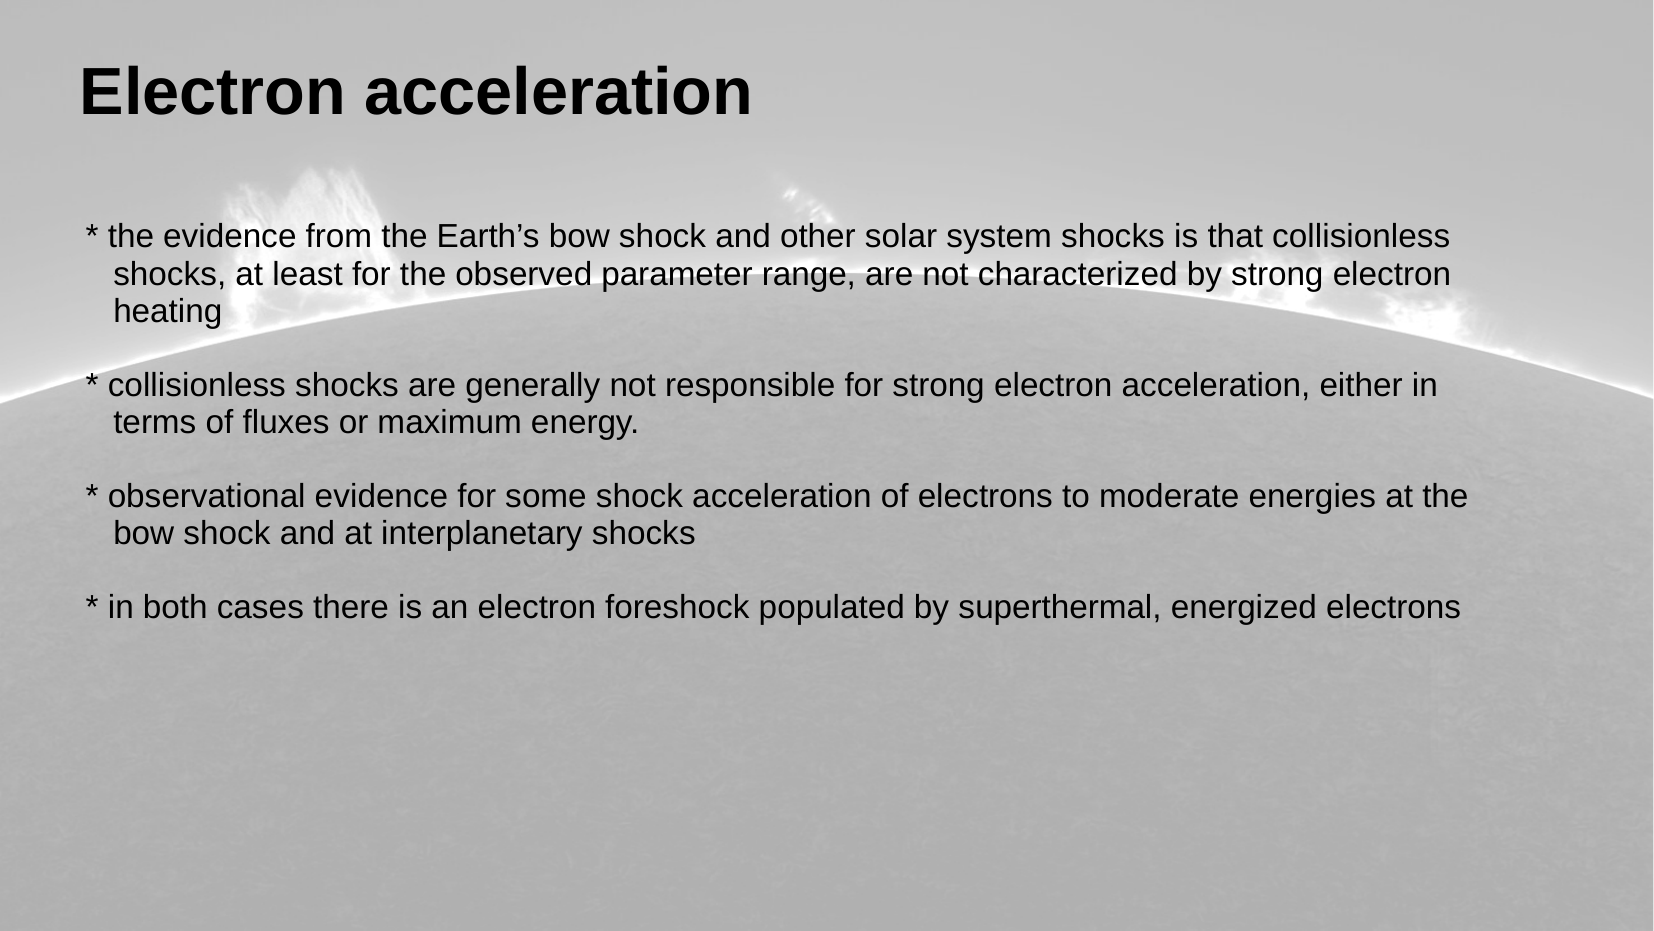

Electron acceleration
* the evidence from the Earth’s bow shock and other solar system shocks is that collisionless
 shocks, at least for the observed parameter range, are not characterized by strong electron
 heating
* collisionless shocks are generally not responsible for strong electron acceleration, either in
 terms of fluxes or maximum energy.
* observational evidence for some shock acceleration of electrons to moderate energies at the
 bow shock and at interplanetary shocks
* in both cases there is an electron foreshock populated by superthermal, energized electrons